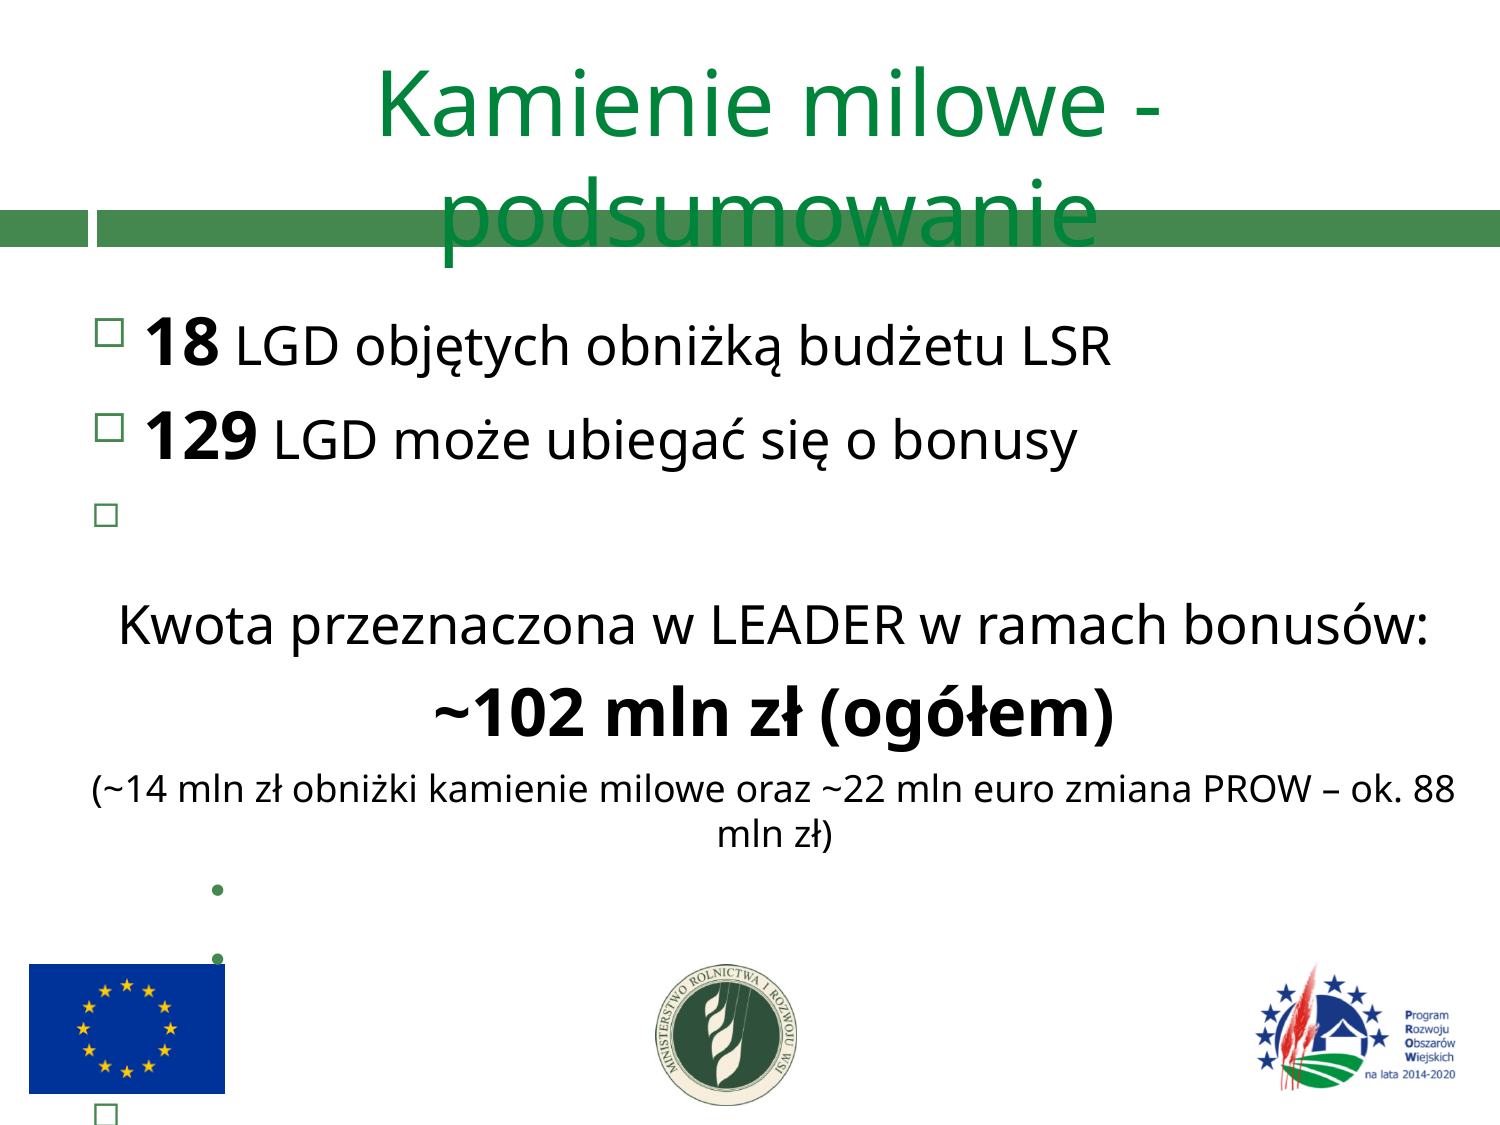

# Kamienie milowe - podsumowanie
18 LGD objętych obniżką budżetu LSR
129 LGD może ubiegać się o bonusy
Kwota przeznaczona w LEADER w ramach bonusów:
~102 mln zł (ogółem)
(~14 mln zł obniżki kamienie milowe oraz ~22 mln euro zmiana PROW – ok. 88 mln zł)